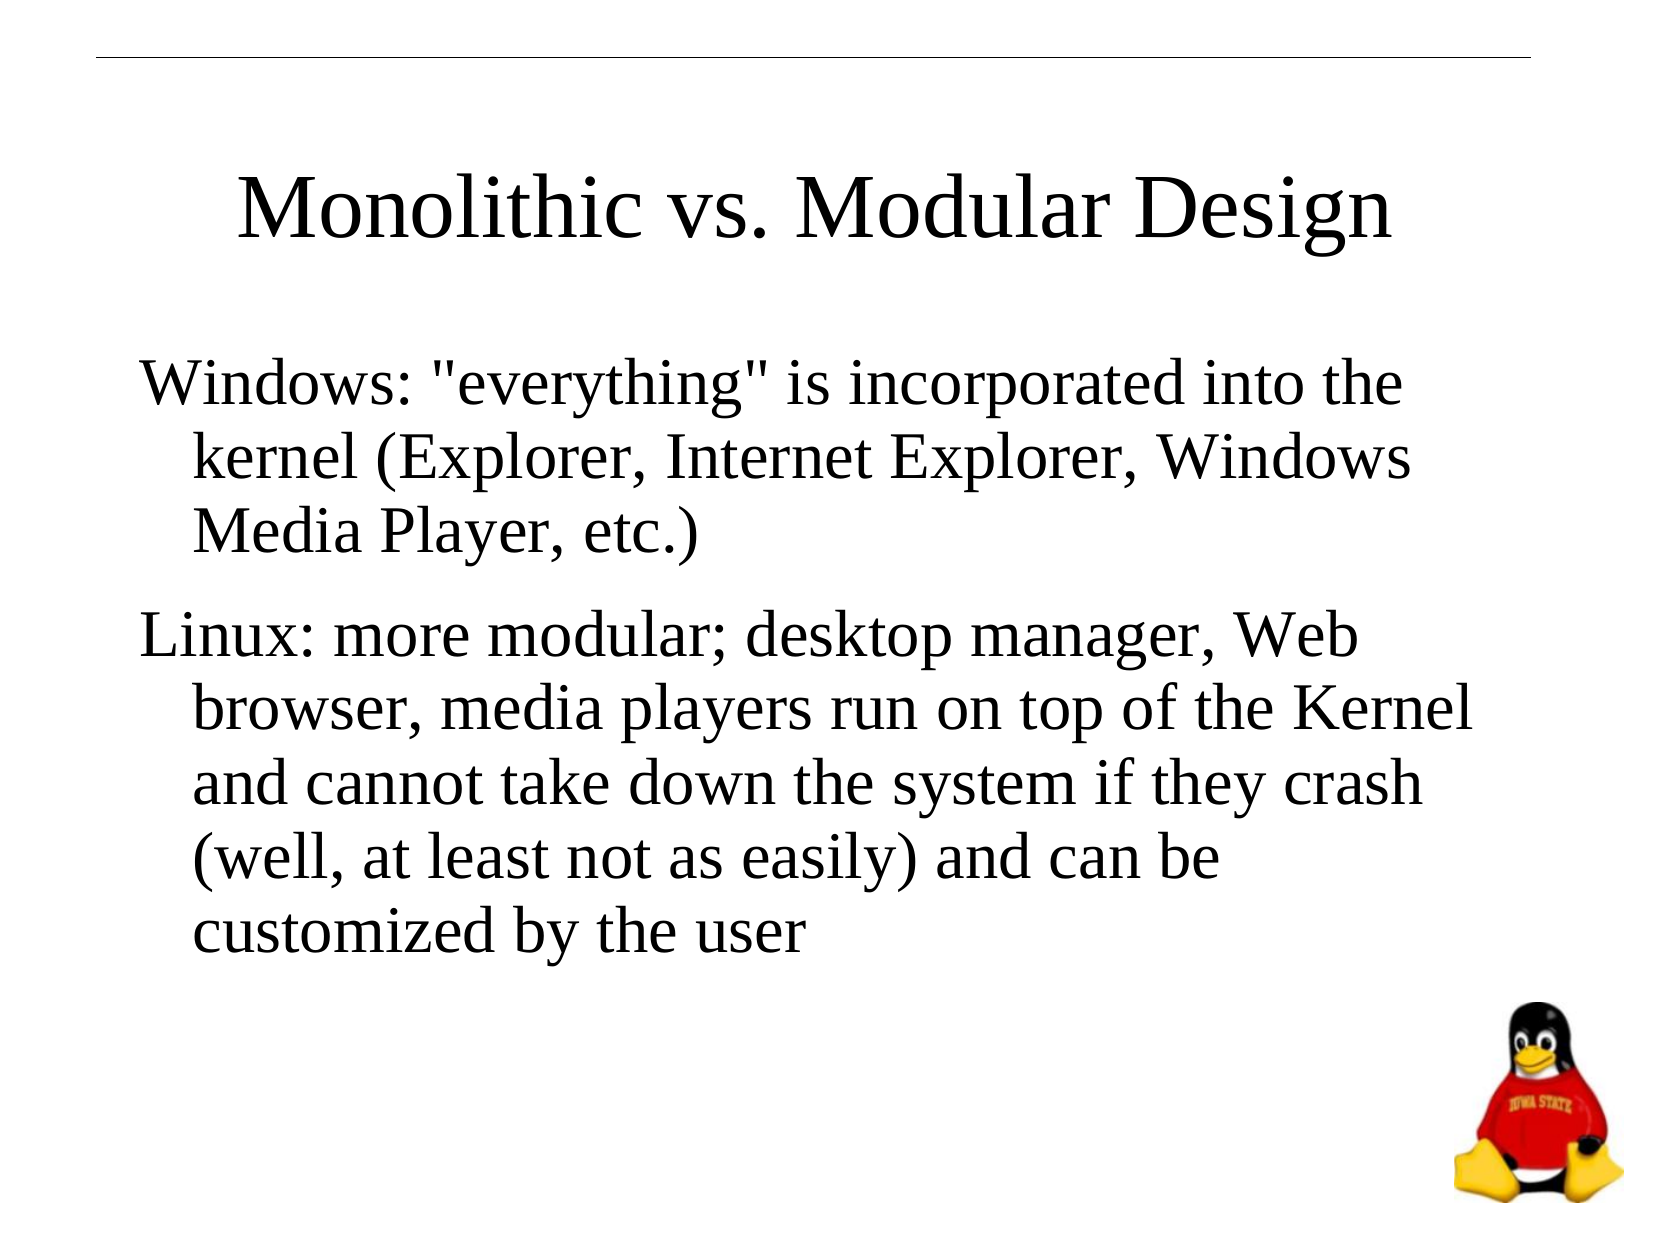

# Monolithic vs. Modular Design
Windows: "everything" is incorporated into the kernel (Explorer, Internet Explorer, Windows Media Player, etc.)
Linux: more modular; desktop manager, Web browser, media players run on top of the Kernel and cannot take down the system if they crash (well, at least not as easily) and can be customized by the user